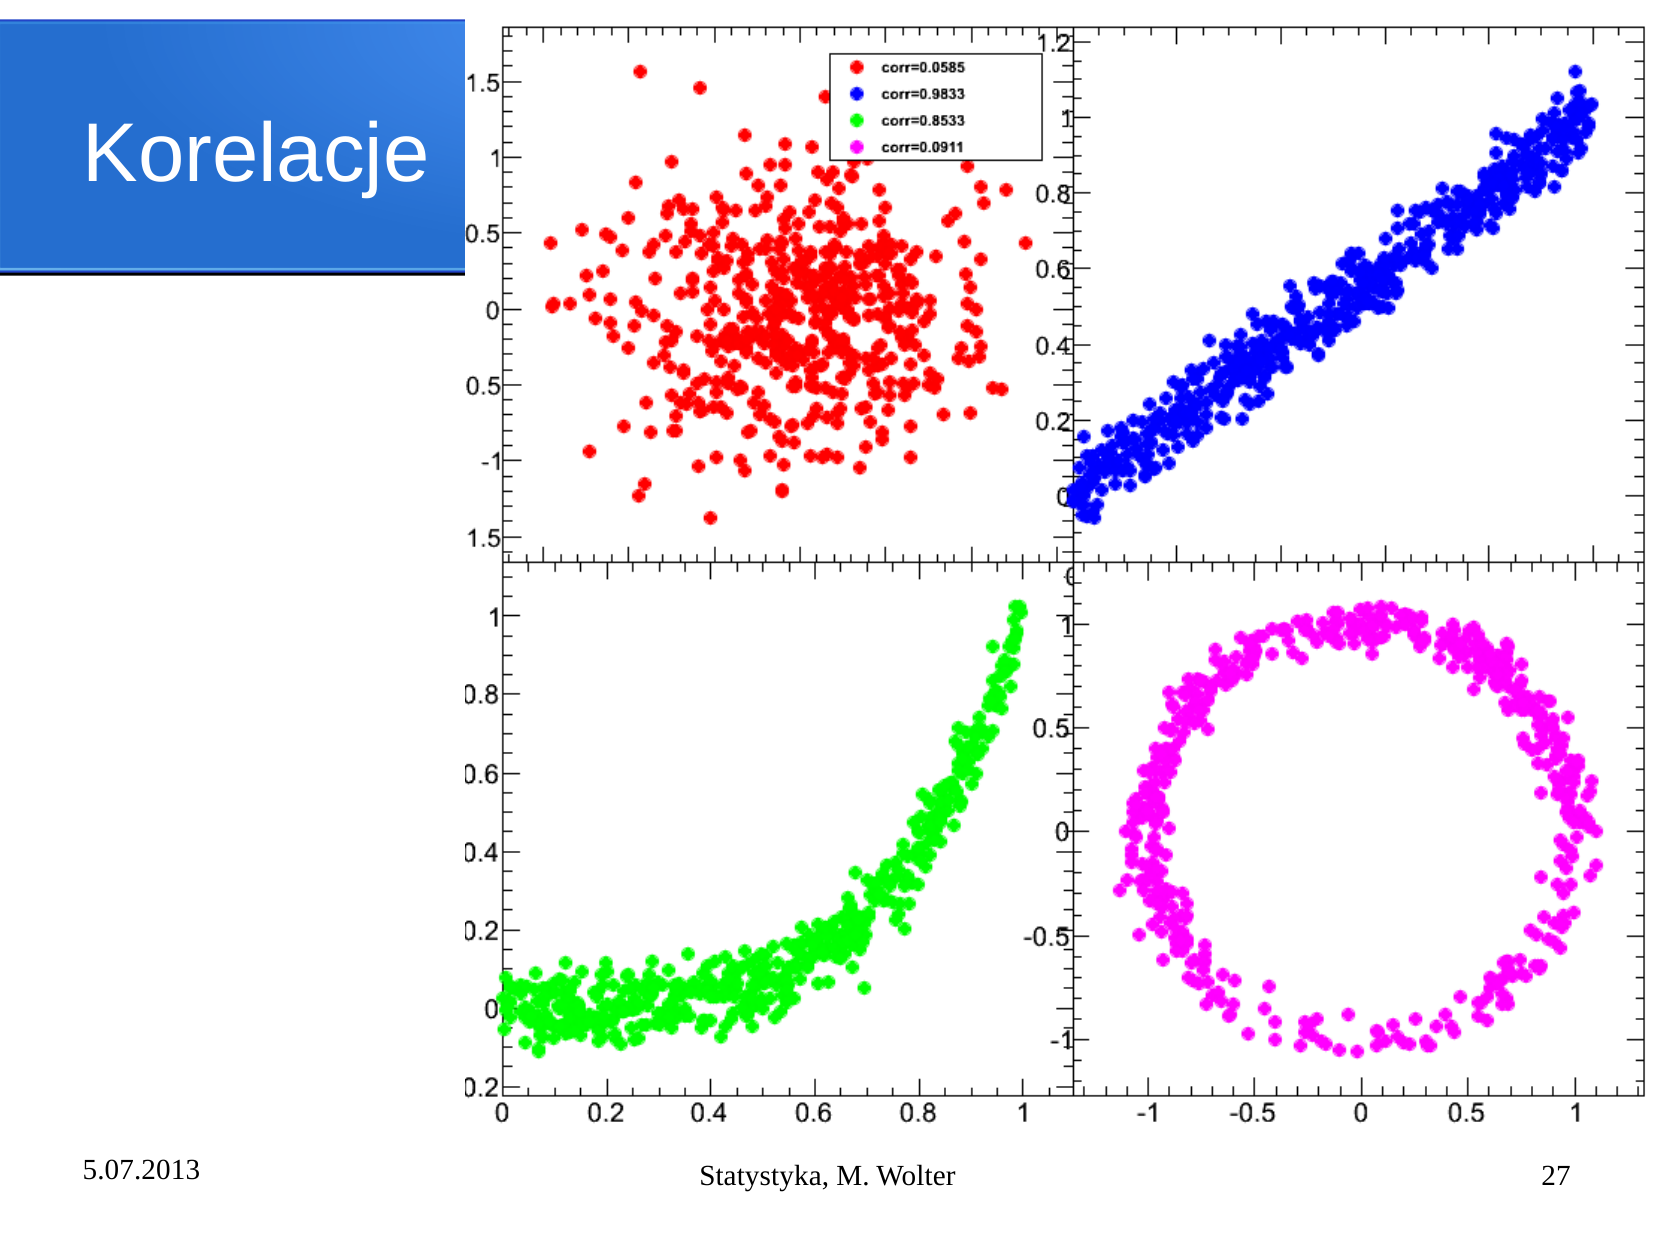

# Korelacje
5.07.2013
Statystyka, M. Wolter
27